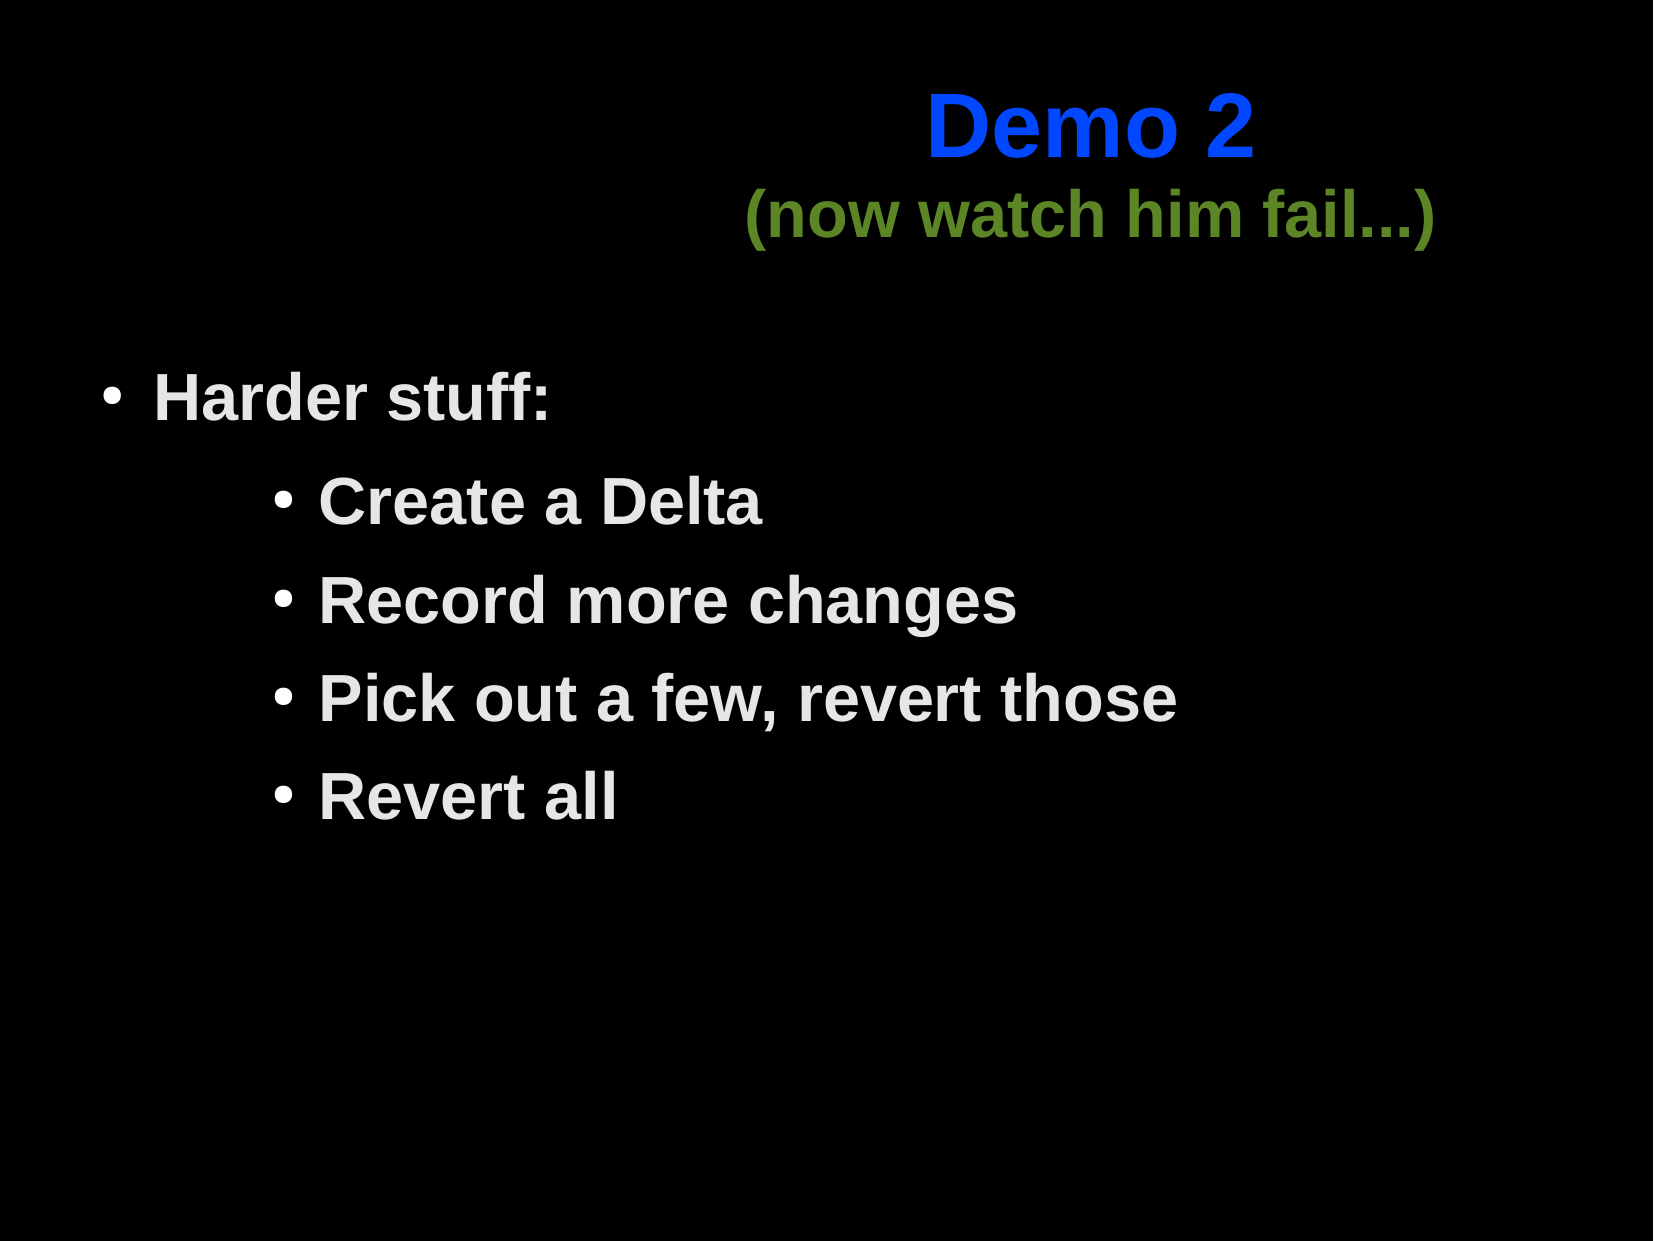

# Demo 2 (now watch him fail...)
Harder stuff:
Create a Delta
Record more changes
Pick out a few, revert those
Revert all